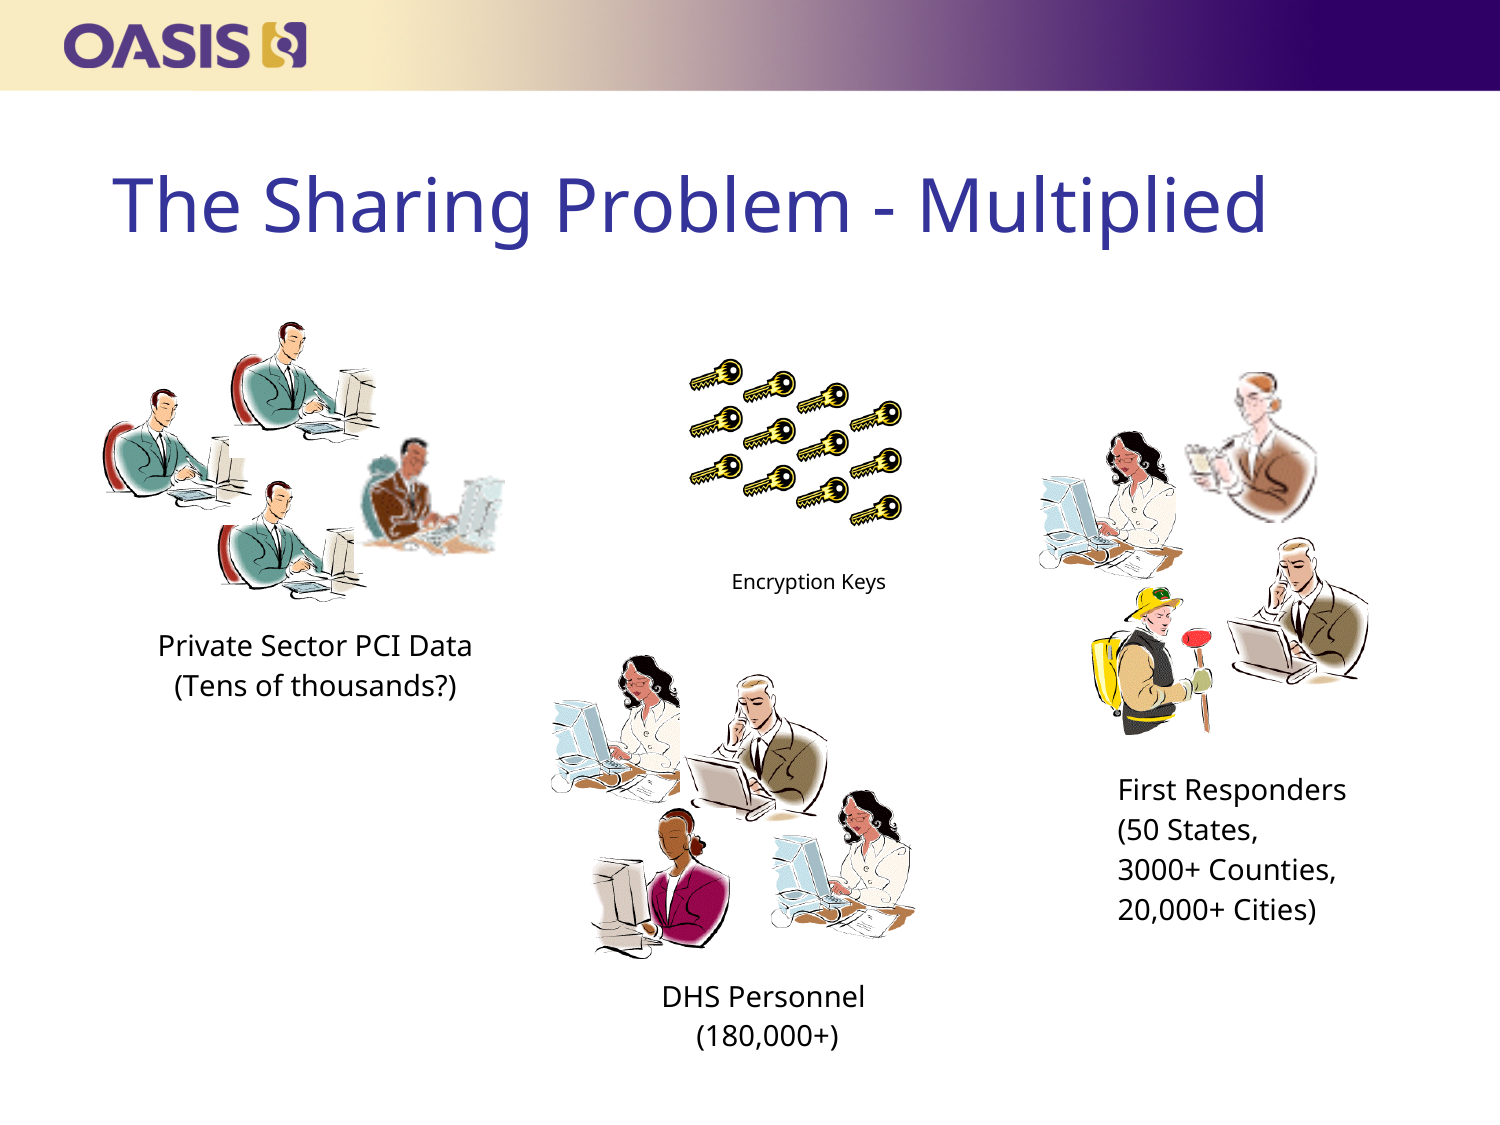

# The Sharing Problem - Multiplied
Private Sector PCI Data
(Tens of thousands?)
Encryption Keys
First Responders
(50 States,
3000+ Counties,
20,000+ Cities)
DHS Personnel
 (180,000+)